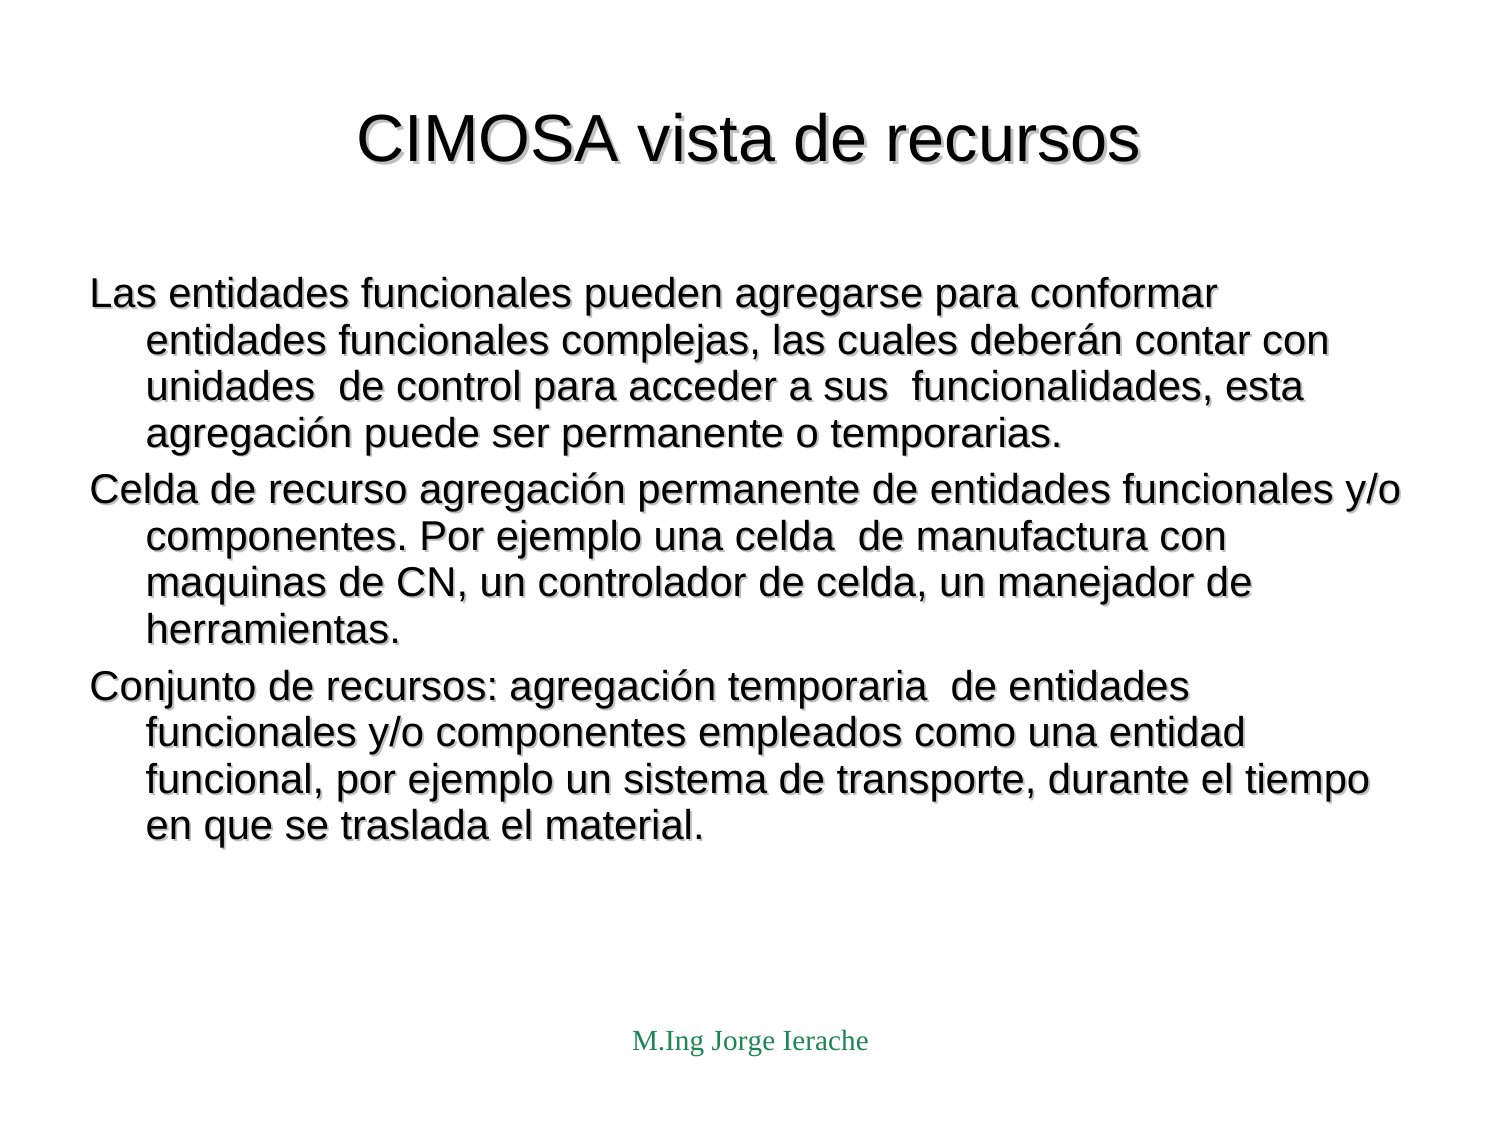

# CIMOSA vista de recursos
Las entidades funcionales pueden agregarse para conformar entidades funcionales complejas, las cuales deberán contar con unidades de control para acceder a sus funcionalidades, esta agregación puede ser permanente o temporarias.
Celda de recurso agregación permanente de entidades funcionales y/o componentes. Por ejemplo una celda de manufactura con maquinas de CN, un controlador de celda, un manejador de herramientas.
Conjunto de recursos: agregación temporaria de entidades funcionales y/o componentes empleados como una entidad funcional, por ejemplo un sistema de transporte, durante el tiempo en que se traslada el material.
M.Ing Jorge Ierache